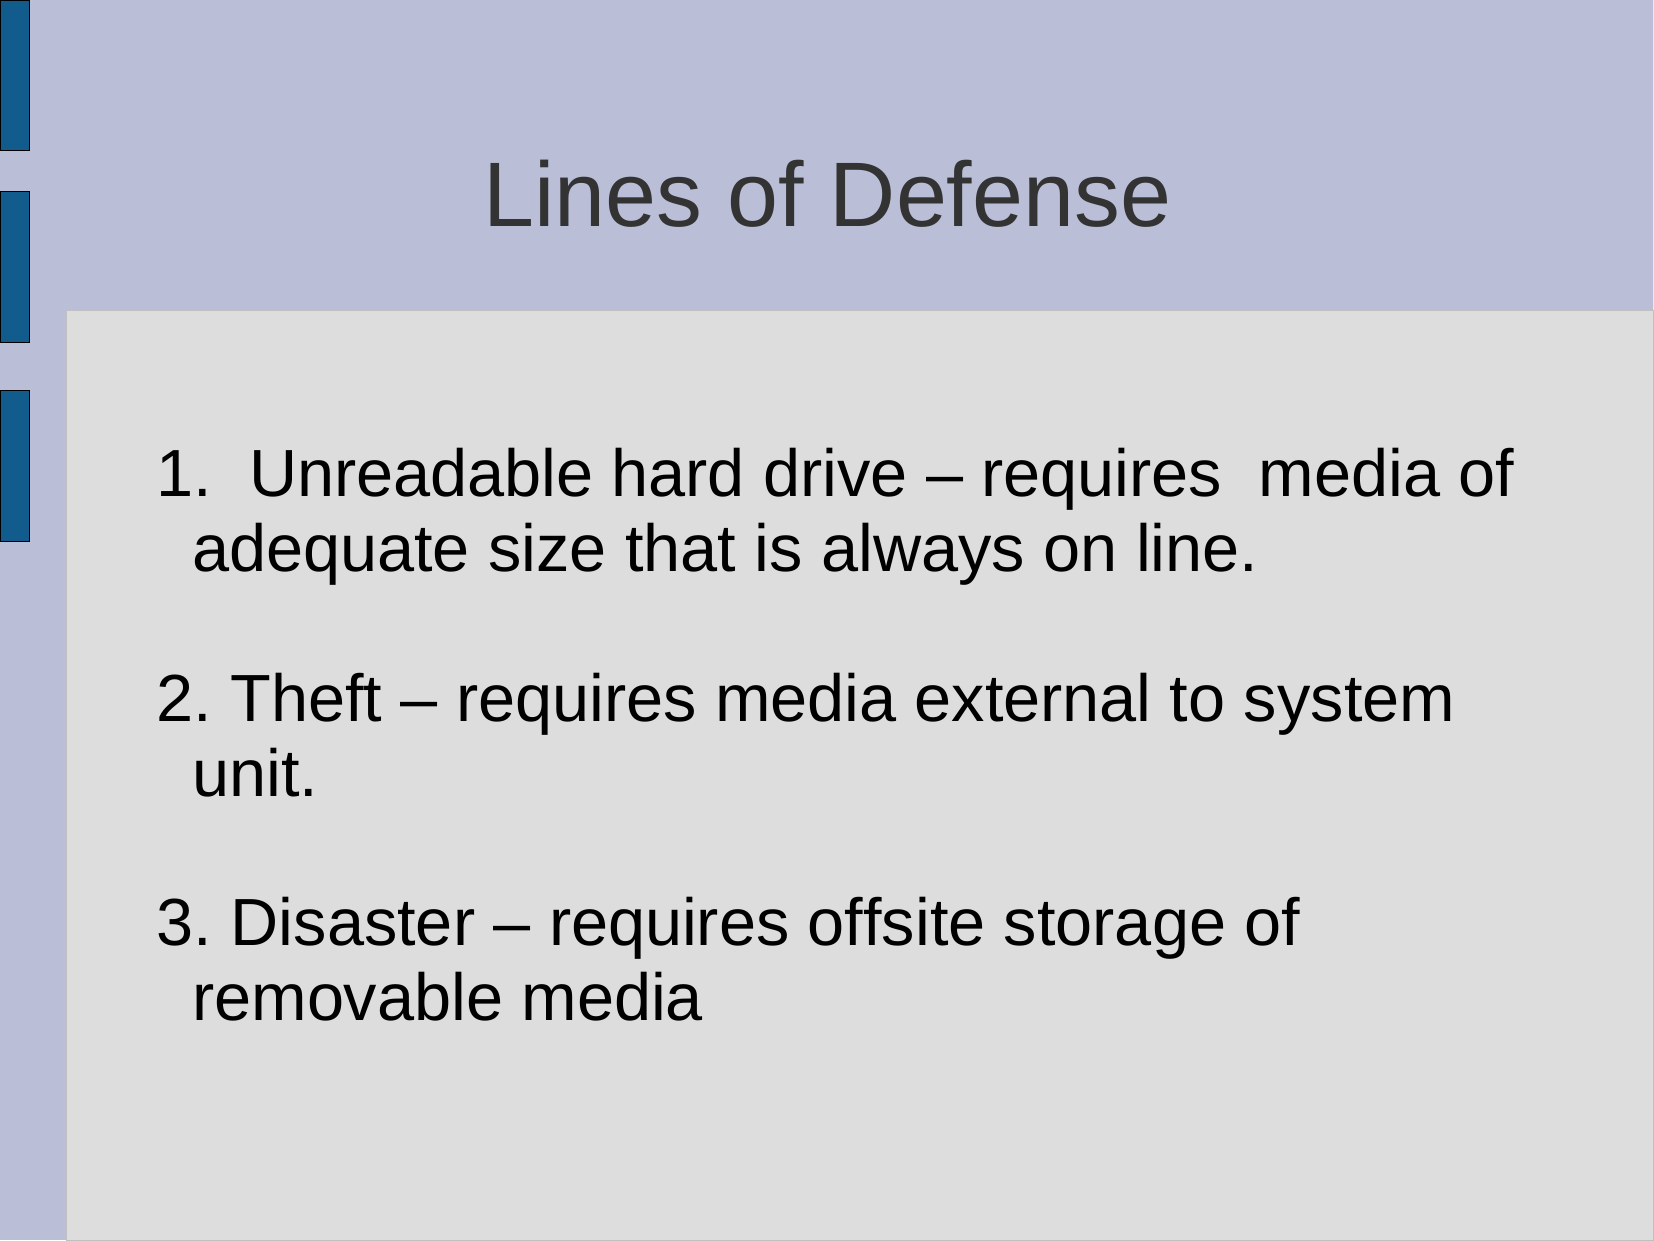

# Lines of Defense
1. Unreadable hard drive – requires media of adequate size that is always on line.
2. Theft – requires media external to system unit.
3. Disaster – requires offsite storage of removable media